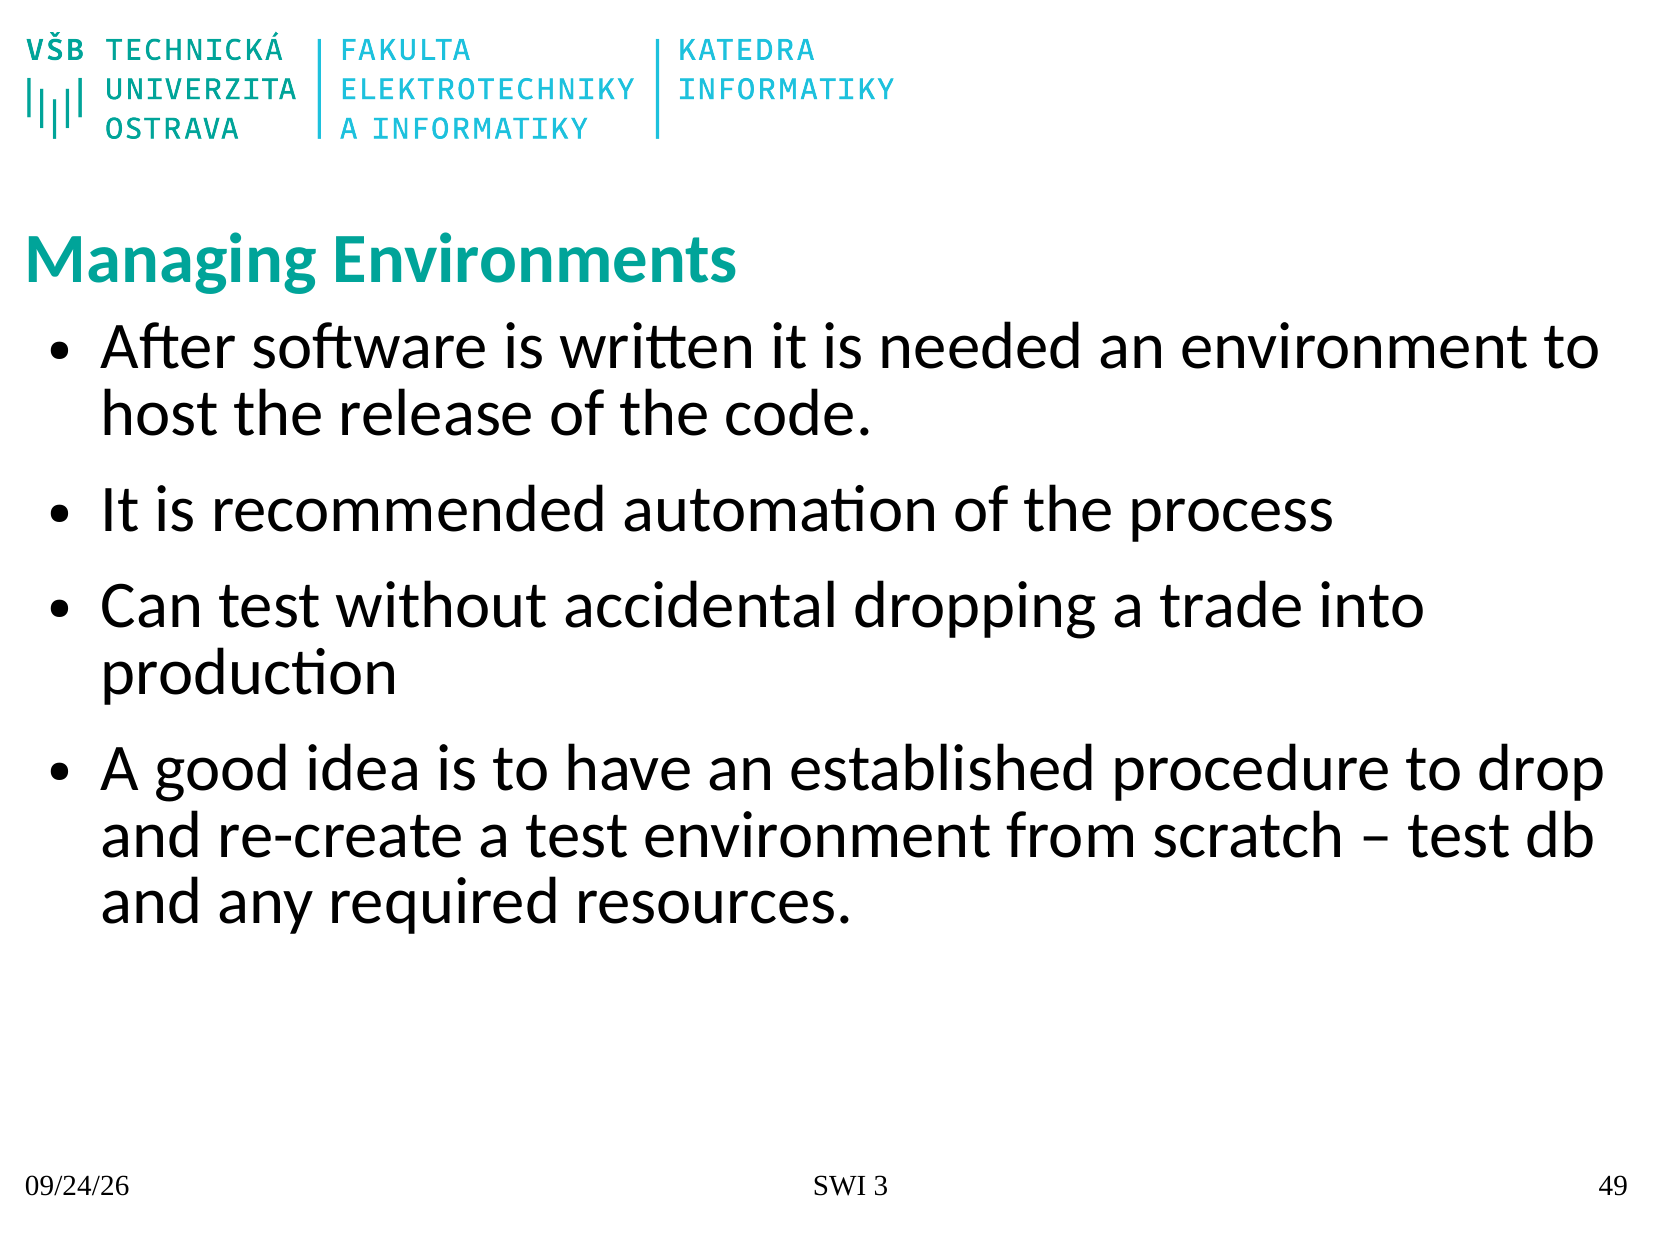

# Managing Environments
After software is written it is needed an environment to host the release of the code.
It is recommended automation of the process
Can test without accidental dropping a trade into production
A good idea is to have an established procedure to drop and re-create a test environment from scratch – test db and any required resources.
SWI 3
49